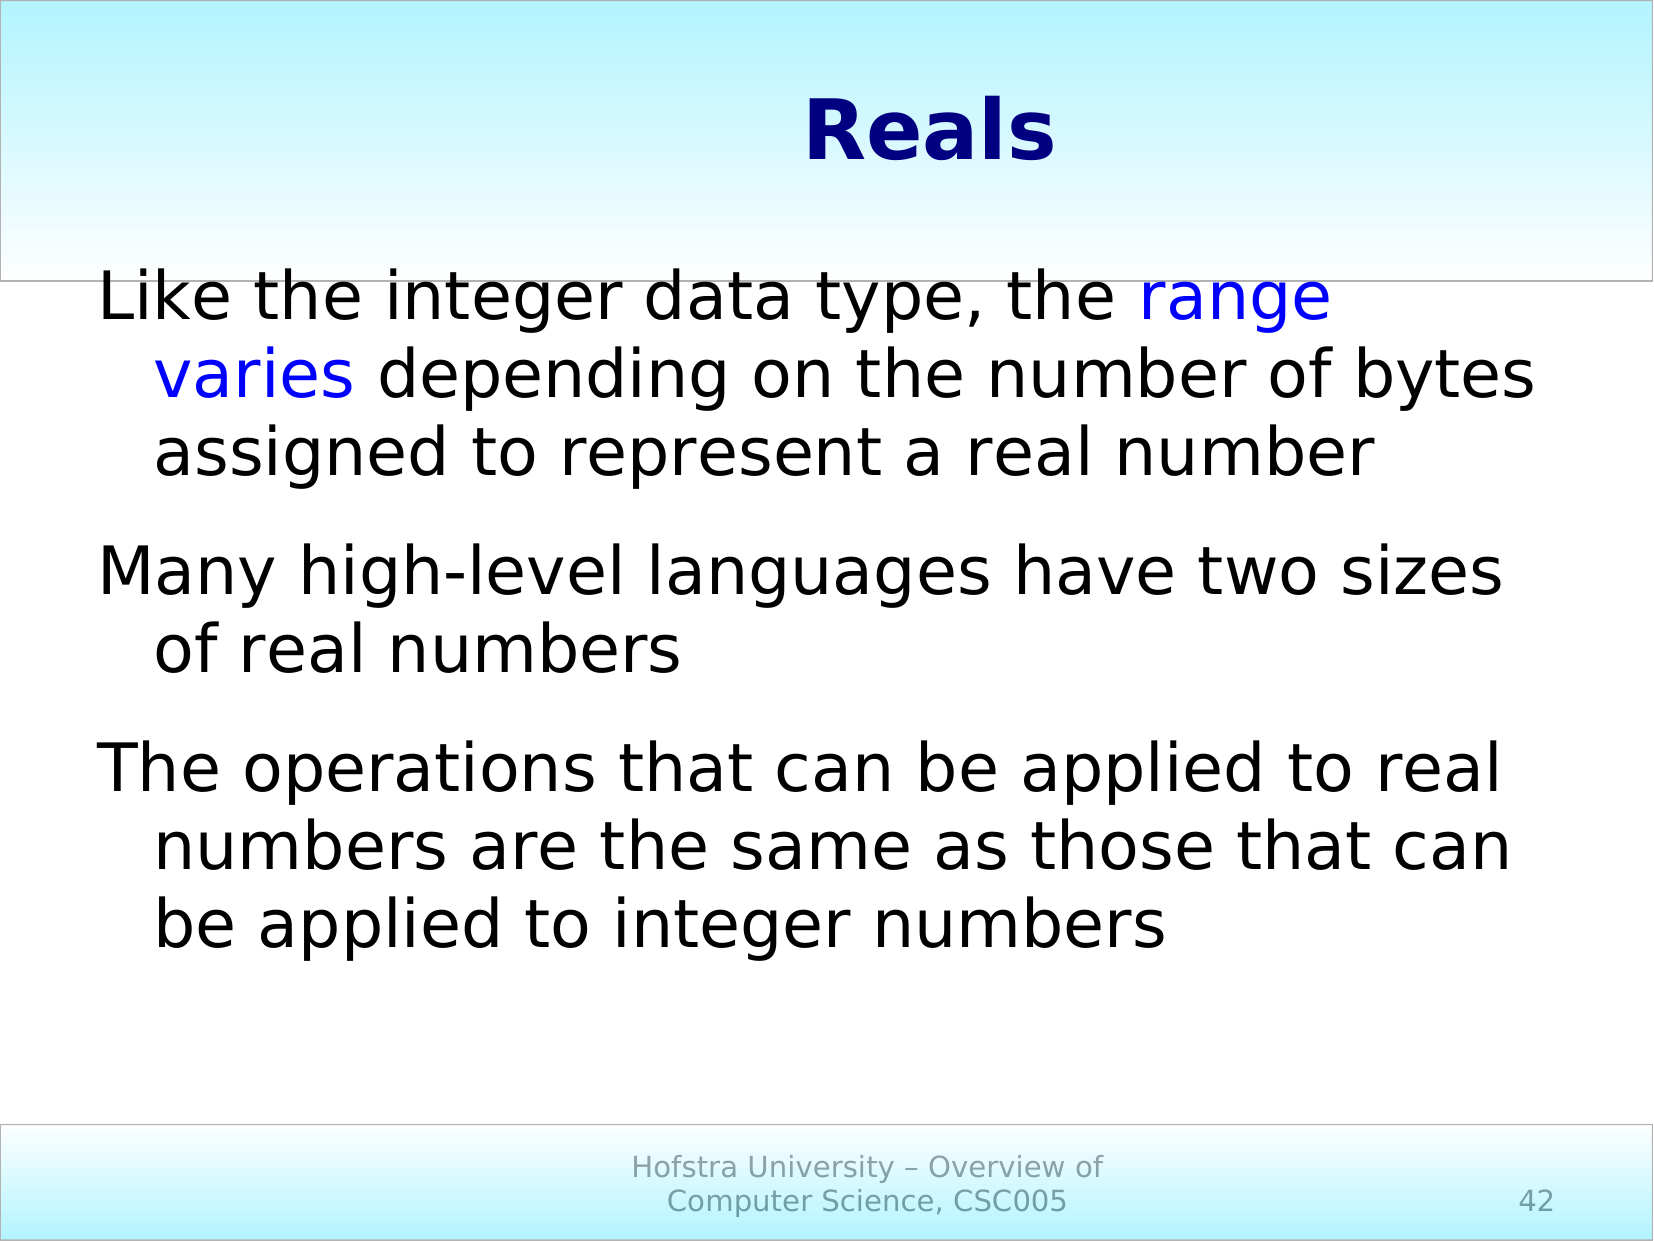

# Reals
Like the integer data type, the range varies depending on the number of bytes assigned to represent a real number
Many high-level languages have two sizes of real numbers
The operations that can be applied to real numbers are the same as those that can be applied to integer numbers
42